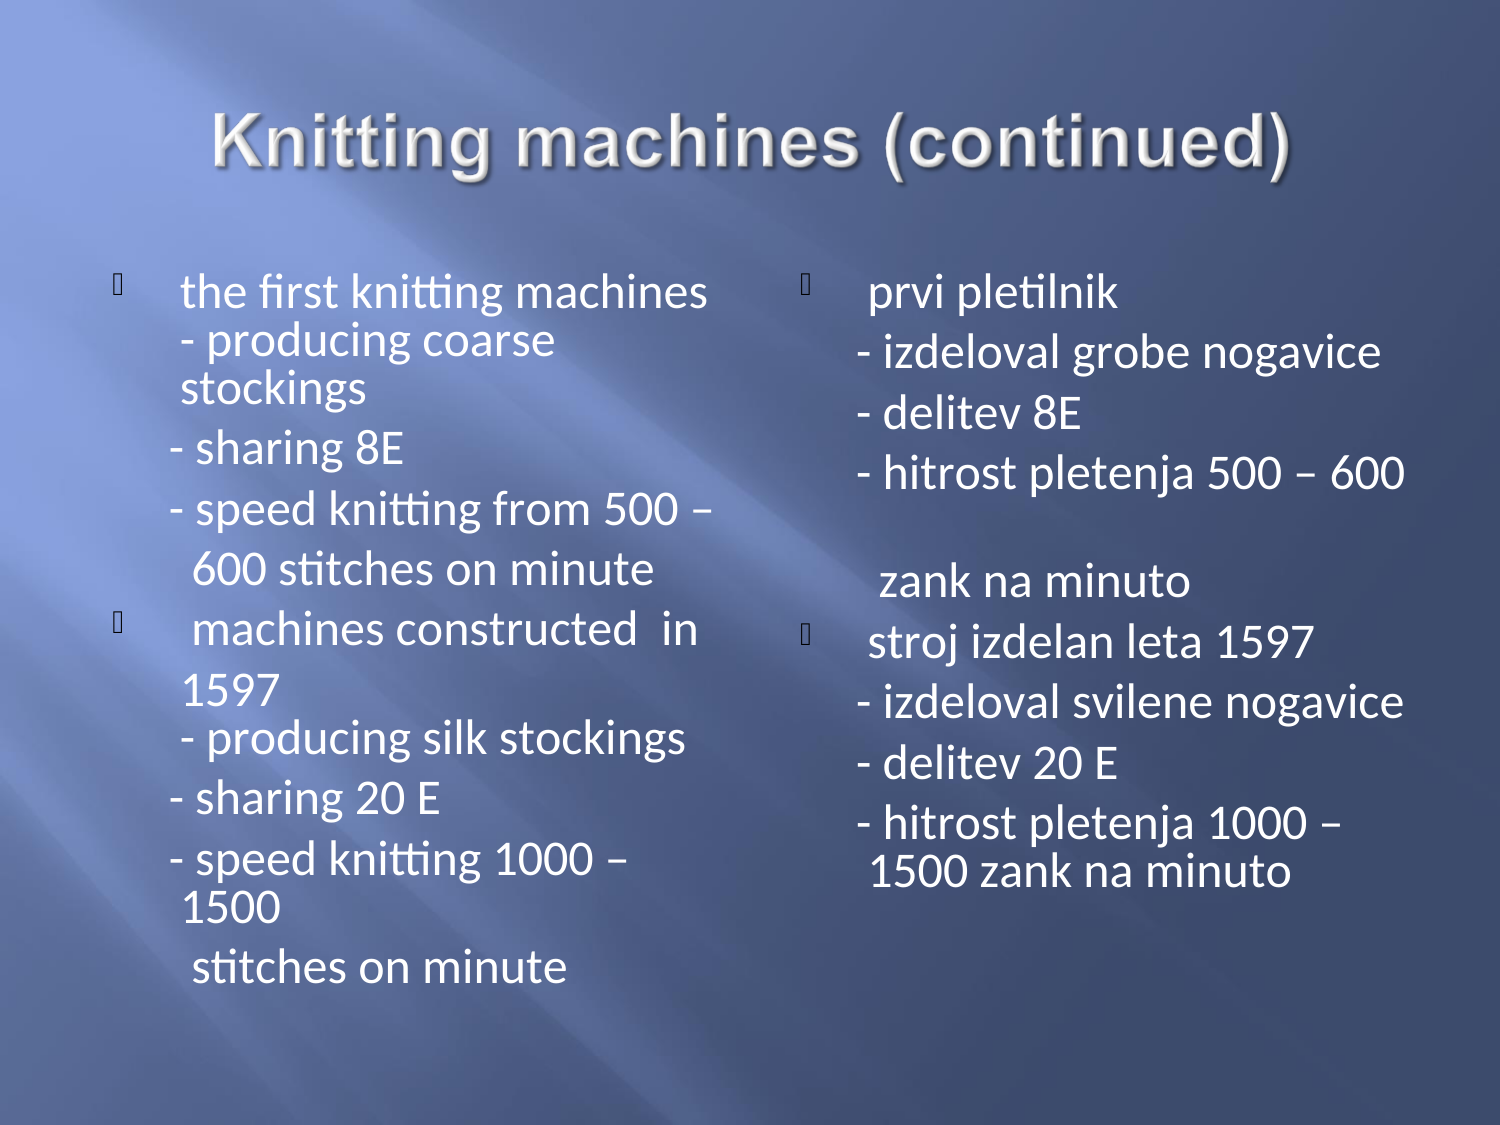

# the first knitting machines - producing coarse stockings
  - sharing 8E
     - speed knitting from 500 –
 600 stitches on minute
 machines constructed in
 1597
- producing silk stockings
  - sharing 20 E
   - speed knitting 1000 – 1500
 stitches on minute
prvi pletilnik
 - izdeloval grobe nogavice
 - delitev 8E
 - hitrost pletenja 500 – 600
 zank na minuto
stroj izdelan leta 1597
 - izdeloval svilene nogavice
 - delitev 20 E
 - hitrost pletenja 1000 – 1500 zank na minuto